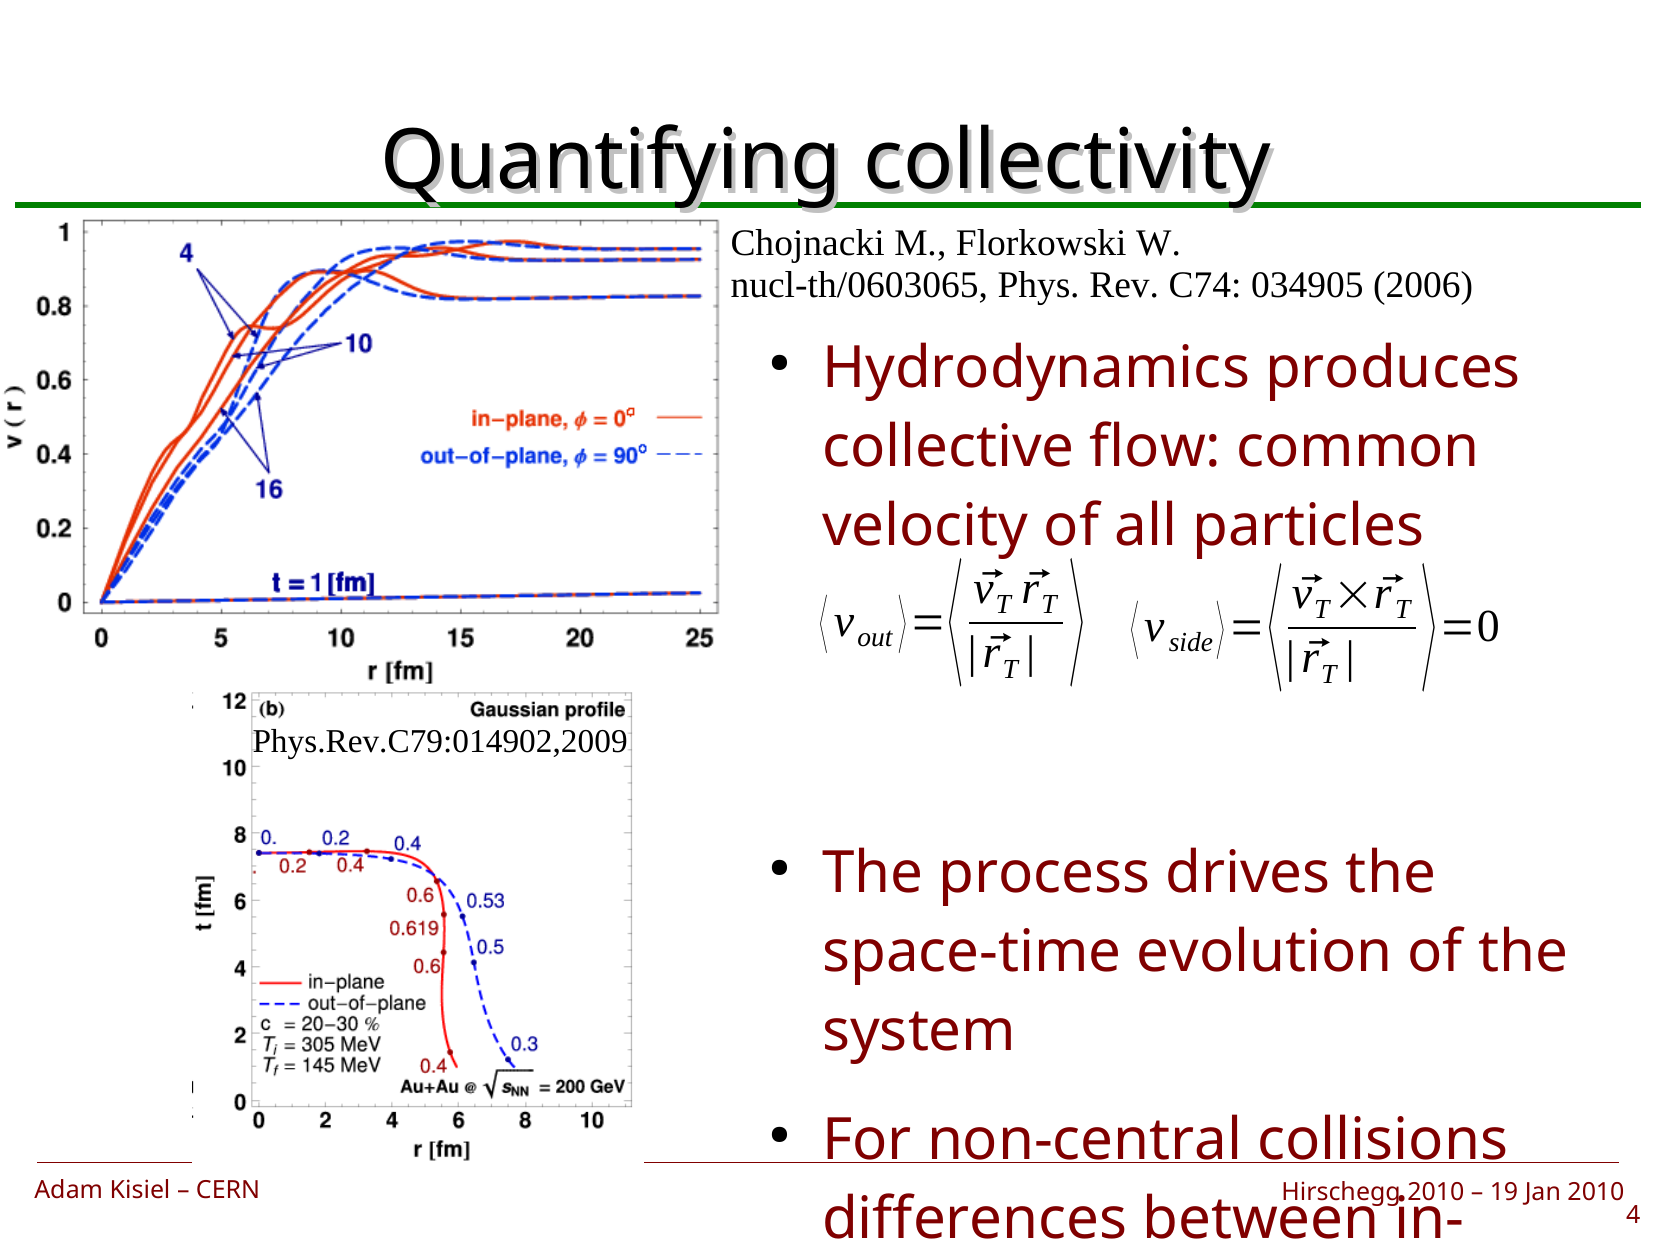

# Quantifying collectivity
Chojnacki M., Florkowski W.
nucl-th/0603065, Phys. Rev. C74: 034905 (2006)
Hydrodynamics produces collective flow: common velocity of all particles
The process drives the space-time evolution of the system
For non-central collisions differences between in-plane and out-of plane velocities arise
Phys.Rev.C79:014902,2009